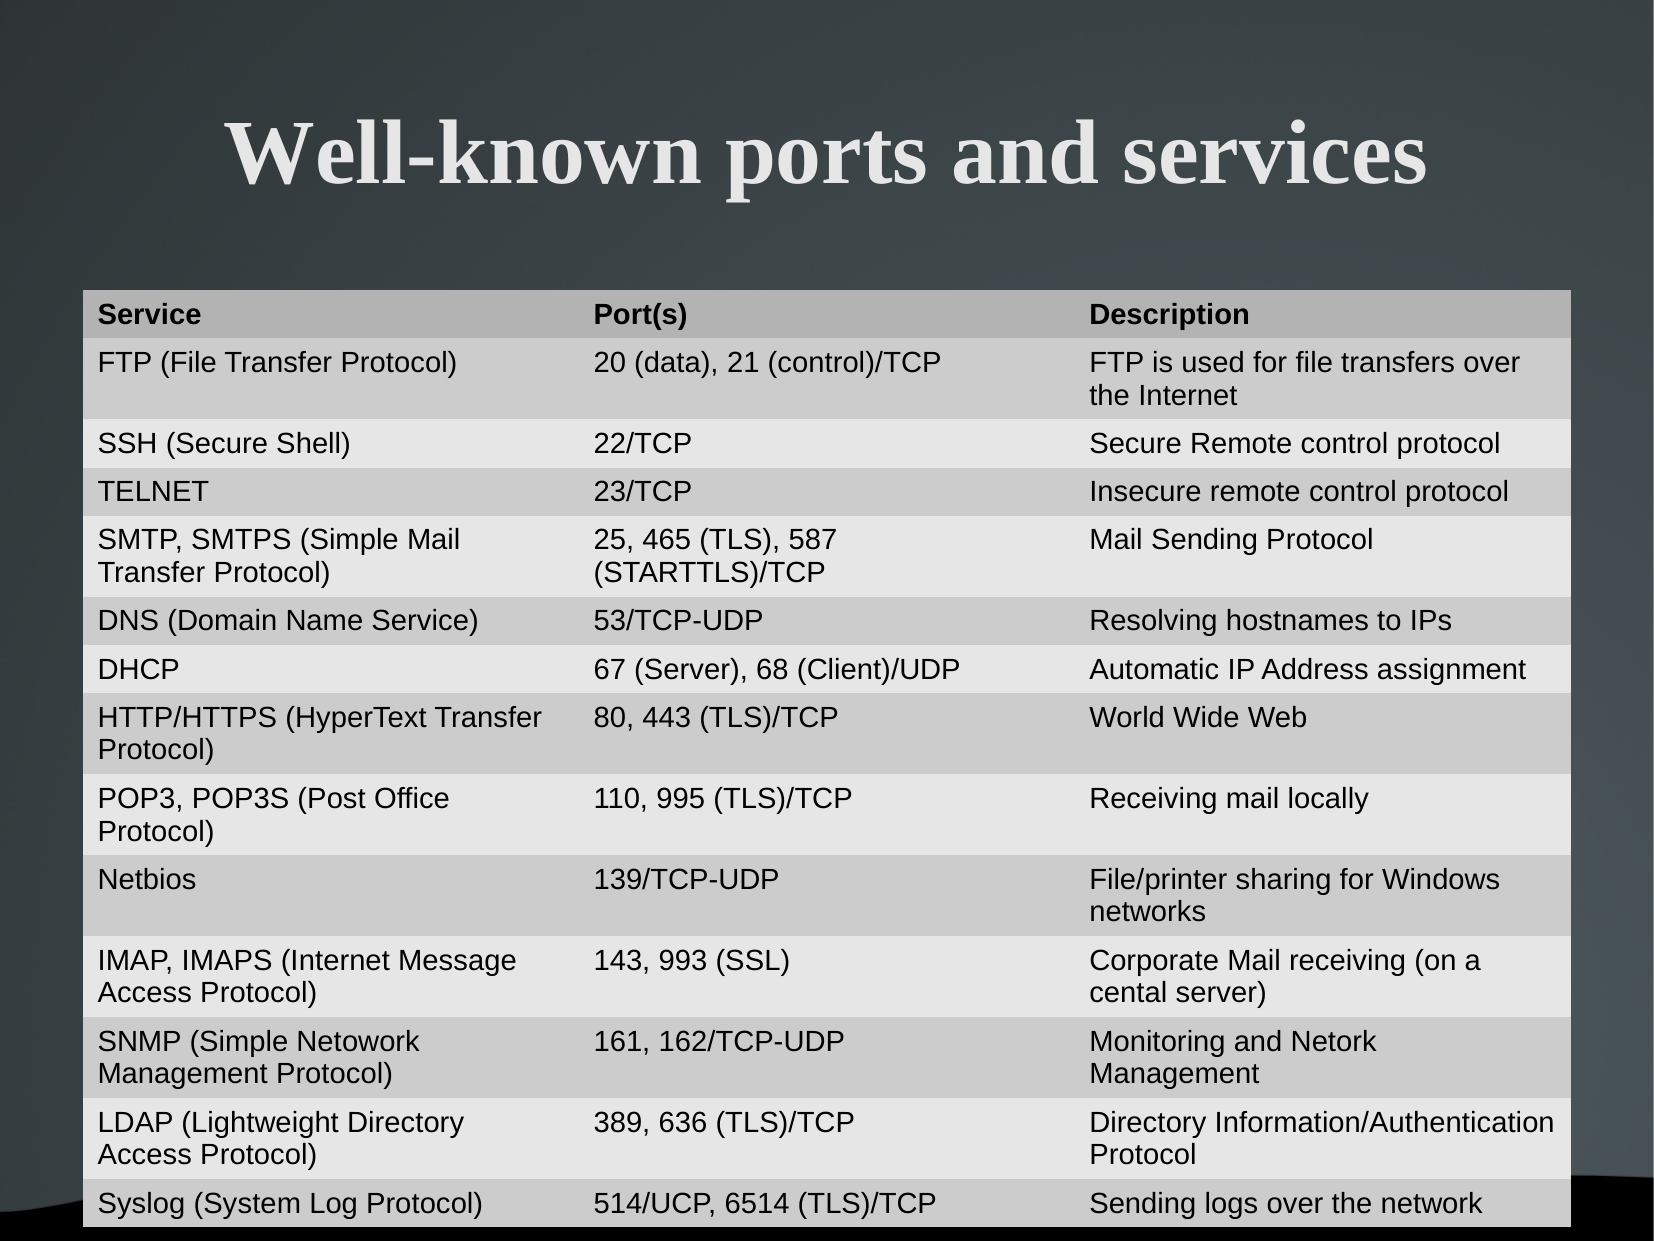

# Well-known ports and services
| Service | Port(s) | Description |
| --- | --- | --- |
| FTP (File Transfer Protocol) | 20 (data), 21 (control)/TCP | FTP is used for file transfers over the Internet |
| SSH (Secure Shell) | 22/TCP | Secure Remote control protocol |
| TELNET | 23/TCP | Insecure remote control protocol |
| SMTP, SMTPS (Simple Mail Transfer Protocol) | 25, 465 (TLS), 587 (STARTTLS)/TCP | Mail Sending Protocol |
| DNS (Domain Name Service) | 53/TCP-UDP | Resolving hostnames to IPs |
| DHCP | 67 (Server), 68 (Client)/UDP | Automatic IP Address assignment |
| HTTP/HTTPS (HyperText Transfer Protocol) | 80, 443 (TLS)/TCP | World Wide Web |
| POP3, POP3S (Post Office Protocol) | 110, 995 (TLS)/TCP | Receiving mail locally |
| Netbios | 139/TCP-UDP | File/printer sharing for Windows networks |
| IMAP, IMAPS (Internet Message Access Protocol) | 143, 993 (SSL) | Corporate Mail receiving (on a cental server) |
| SNMP (Simple Netowork Management Protocol) | 161, 162/TCP-UDP | Monitoring and Netork Management |
| LDAP (Lightweight Directory Access Protocol) | 389, 636 (TLS)/TCP | Directory Information/Authentication Protocol |
| Syslog (System Log Protocol) | 514/UCP, 6514 (TLS)/TCP | Sending logs over the network |